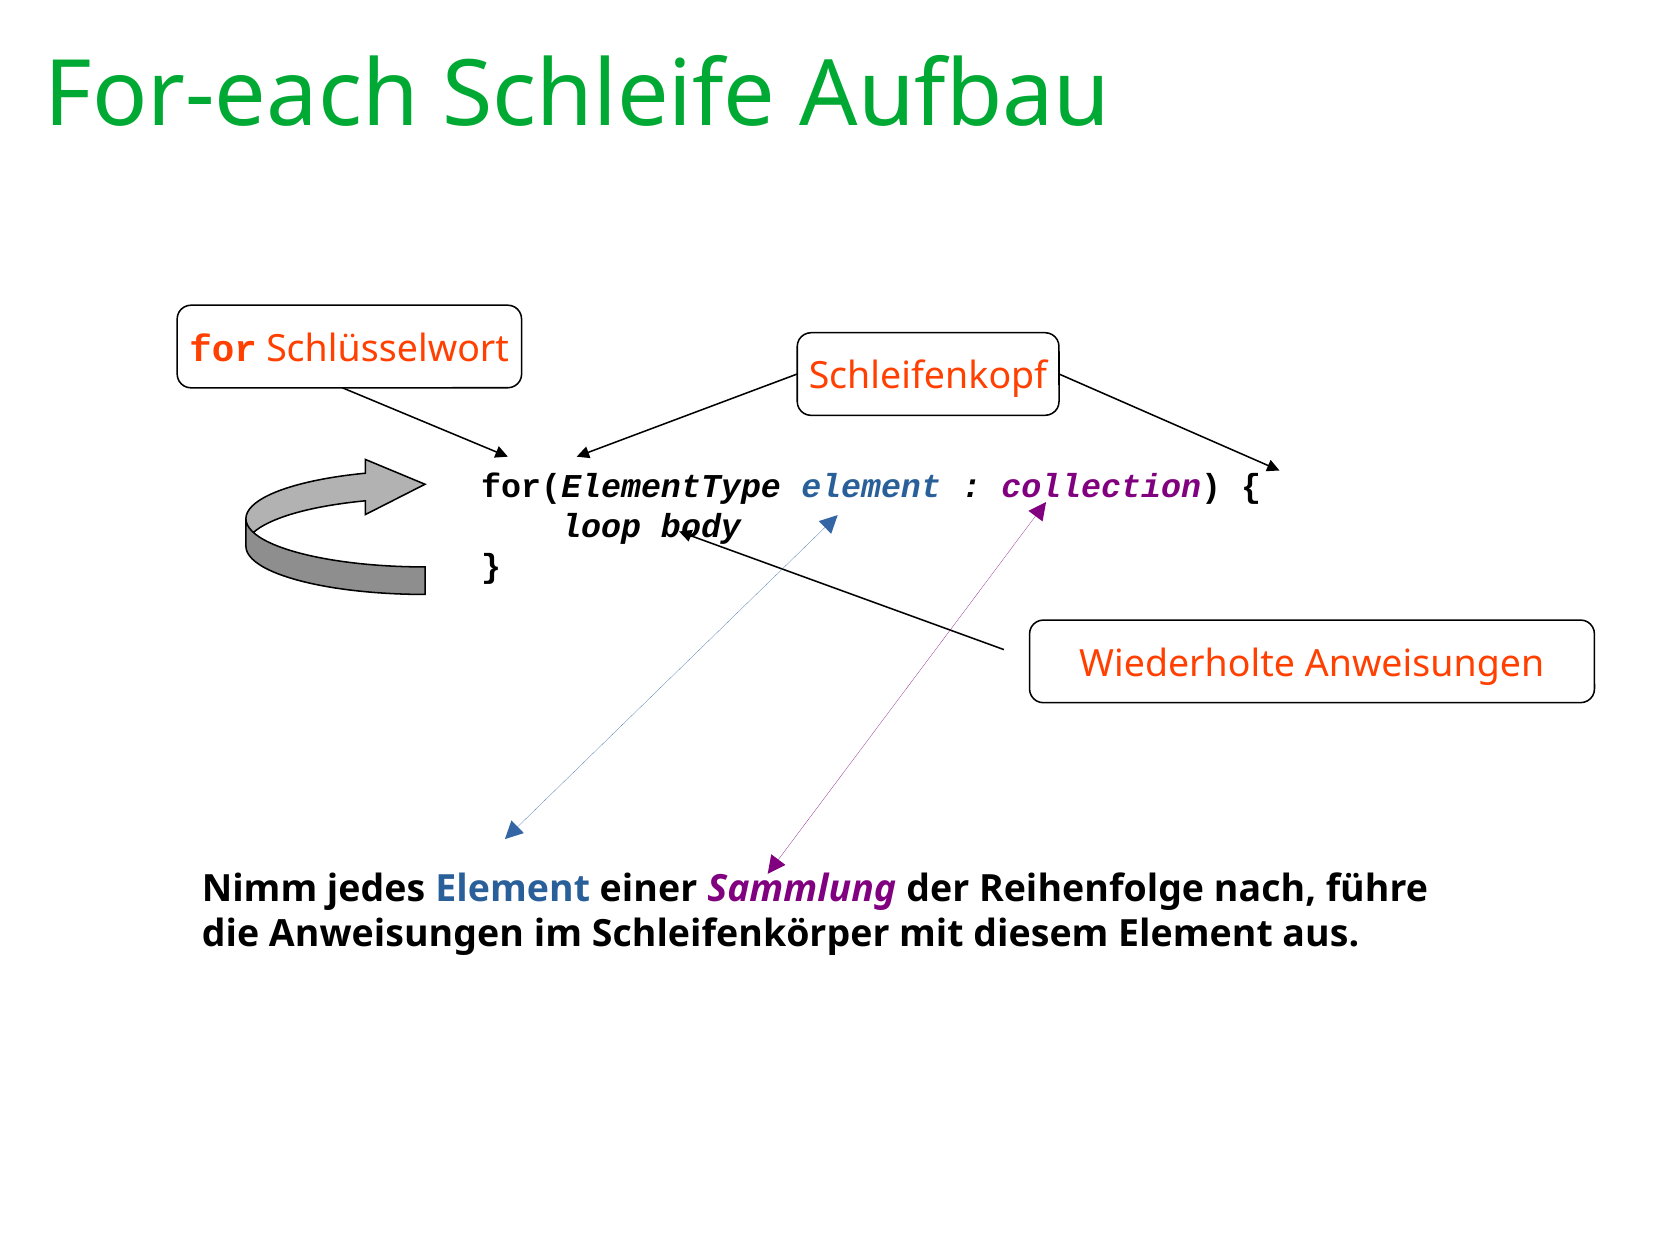

# For-each Schleife Aufbau
for Schlüsselwort
Schleifenkopf
for(ElementType element : collection) {
 loop body
}
Wiederholte Anweisungen
Nimm jedes Element einer Sammlung der Reihenfolge nach, führe die Anweisungen im Schleifenkörper mit diesem Element aus.